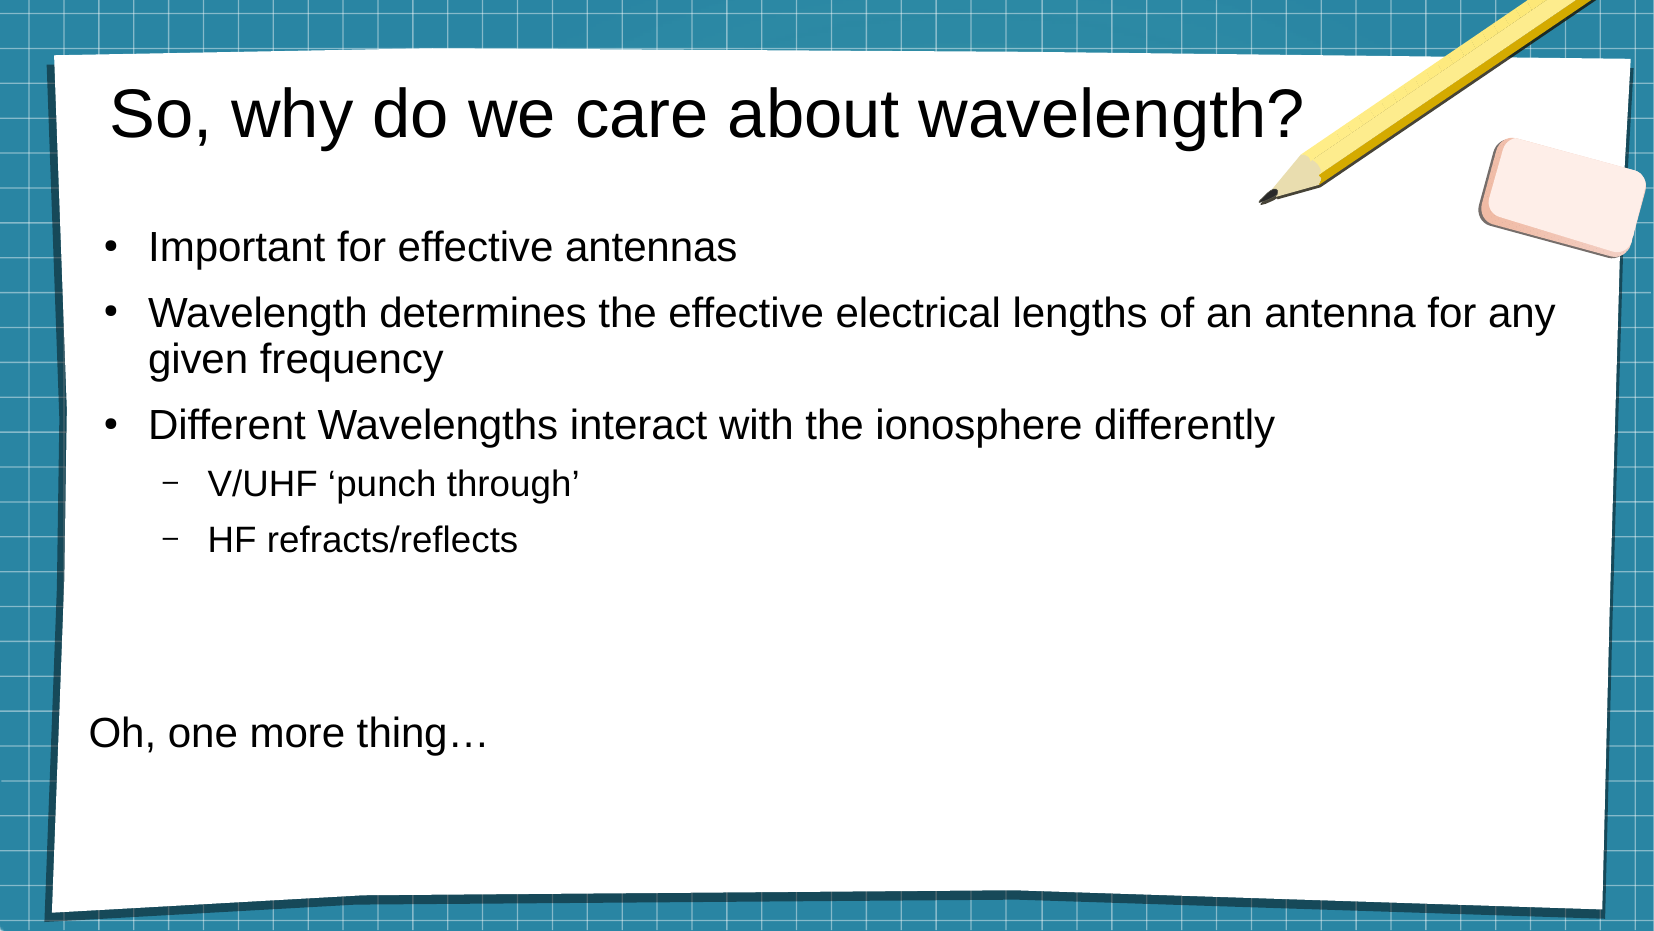

# So, why do we care about wavelength?
Important for effective antennas
Wavelength determines the effective electrical lengths of an antenna for any given frequency
Different Wavelengths interact with the ionosphere differently
V/UHF ‘punch through’
HF refracts/reflects
Oh, one more thing…